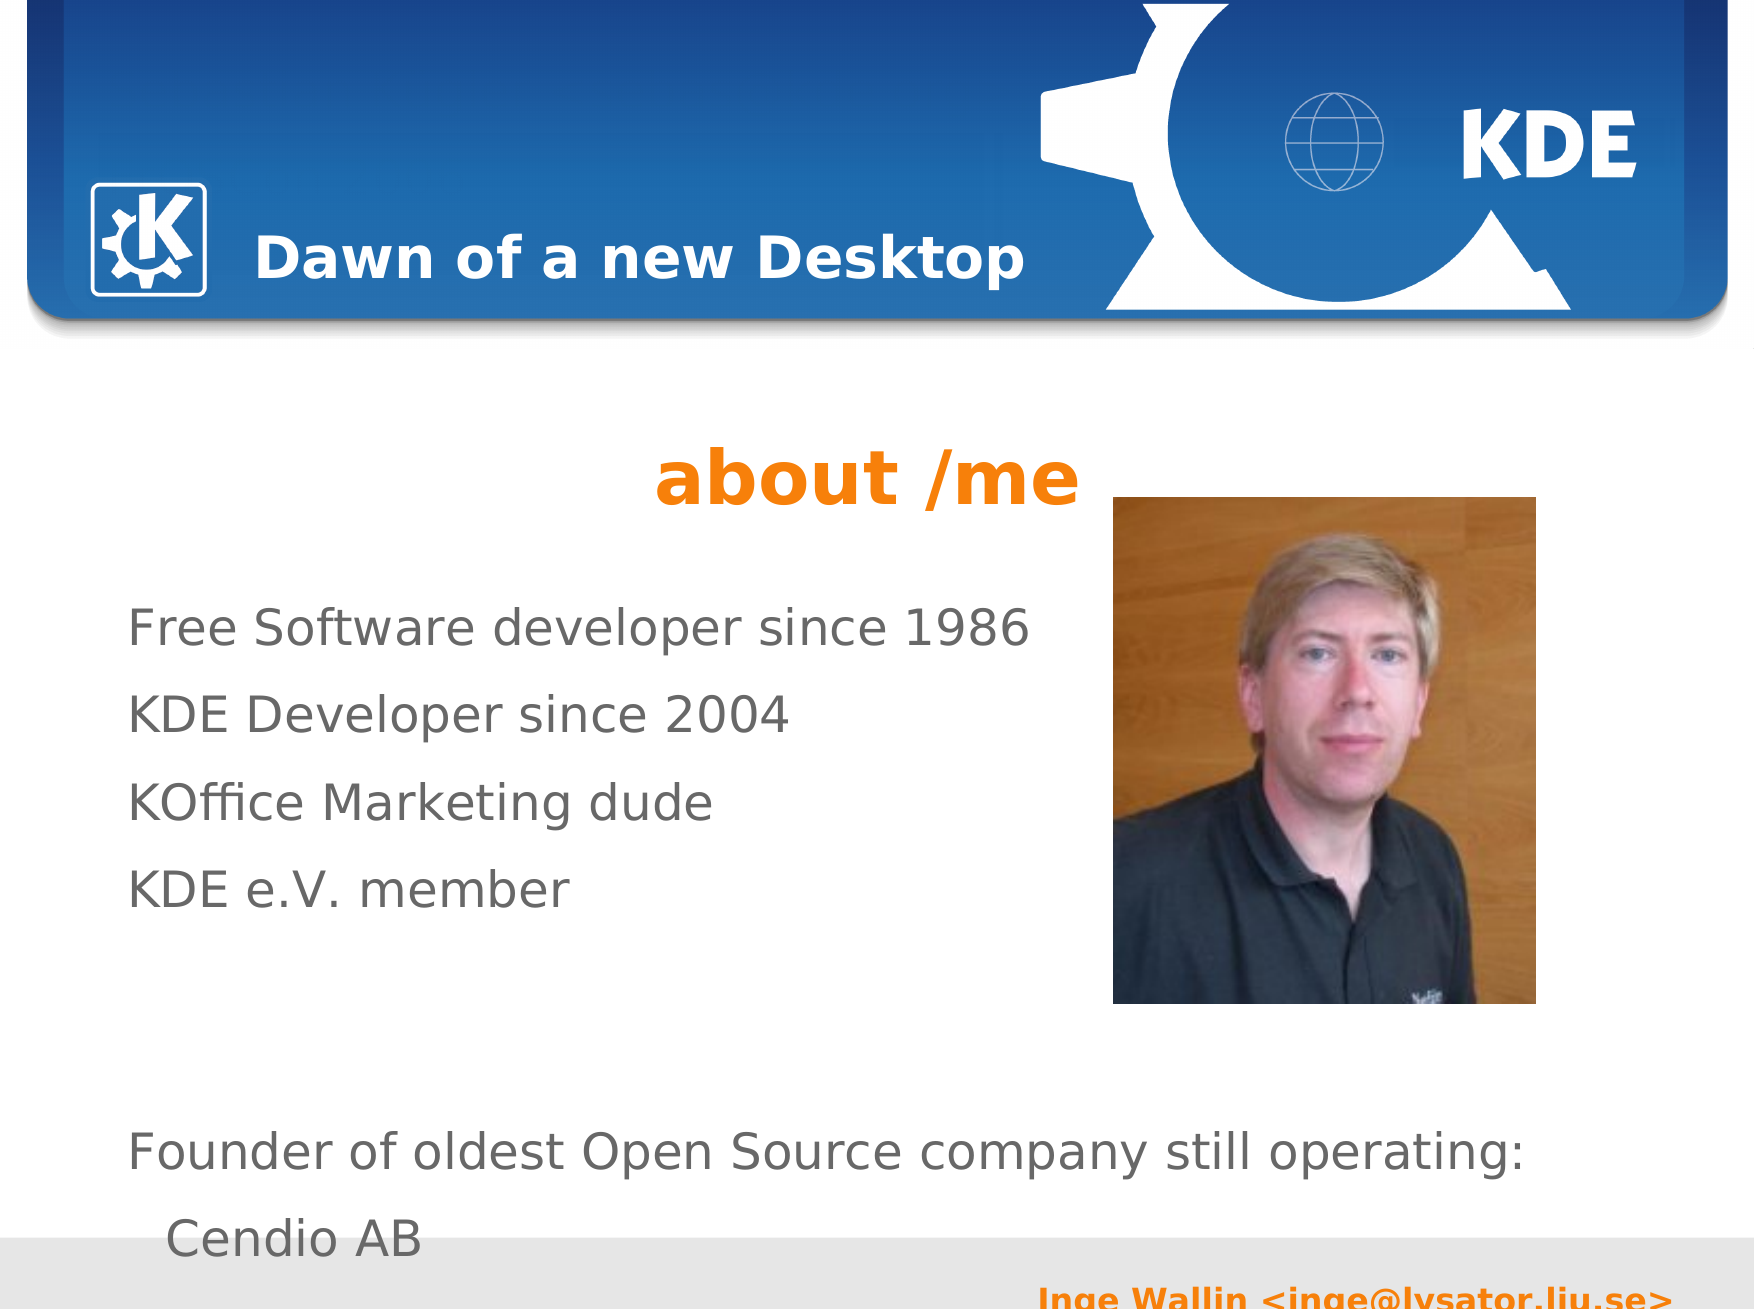

Dawn of a new Desktop
about /me
Free Software developer since 1986
KDE Developer since 2004
KOffice Marketing dude
KDE e.V. member
Founder of oldest Open Source company still operating:
Cendio AB